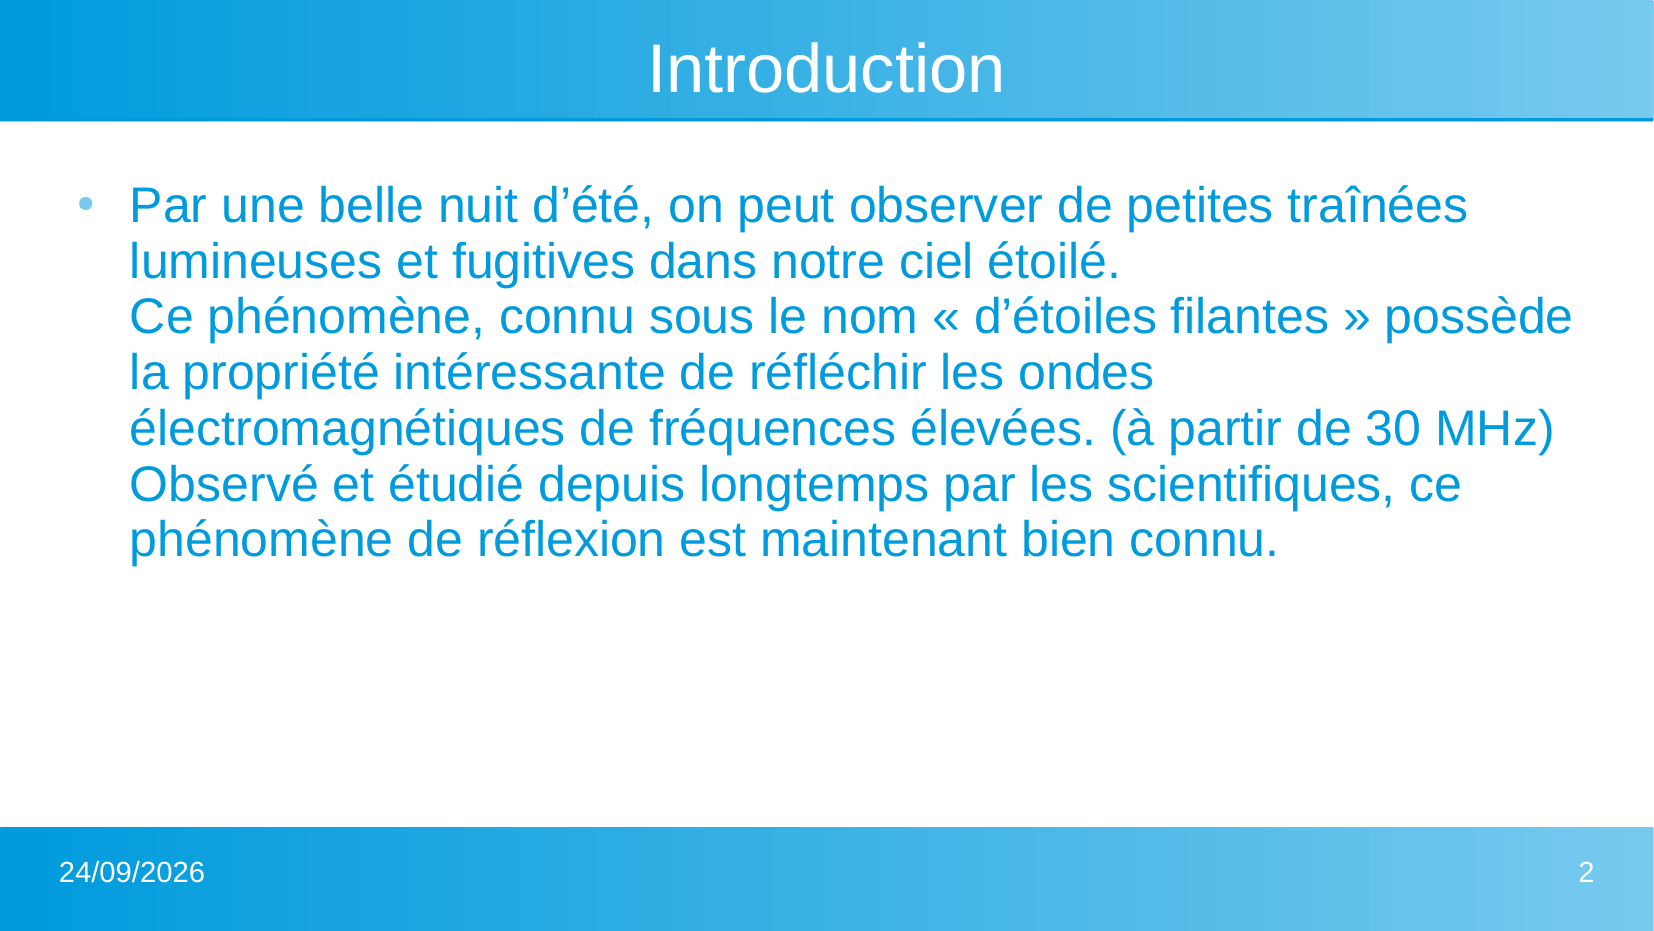

# Introduction
Par une belle nuit d’été, on peut observer de petites traînées lumineuses et fugitives dans notre ciel étoilé.
Ce phénomène, connu sous le nom « d’étoiles filantes » possède la propriété intéressante de réfléchir les ondes électromagnétiques de fréquences élevées. (à partir de 30 MHz)
Observé et étudié depuis longtemps par les scientifiques, ce phénomène de réflexion est maintenant bien connu.
2